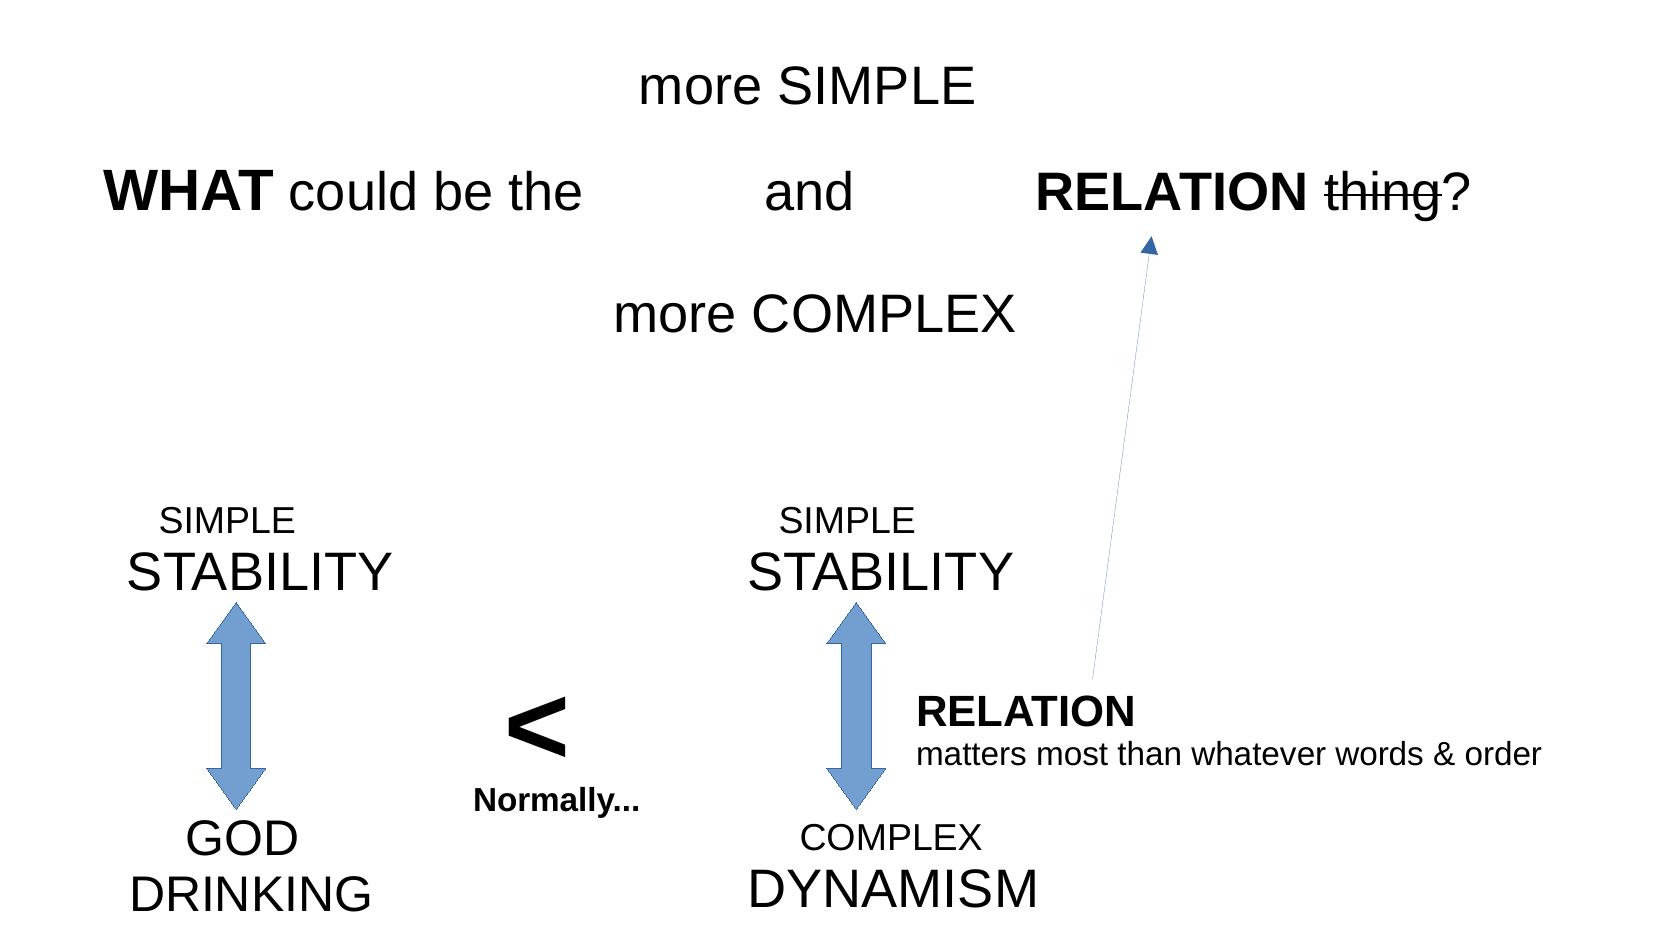

more SIMPLE
WHAT could be the and RELATION thing?
 more COMPLEX
 SIMPLE
STABILITY
 SIMPLE
STABILITY
<
RELATION
matters most than whatever words & order
Normally...
 GOD
 DRINKING
 COMPLEX
DYNAMISM